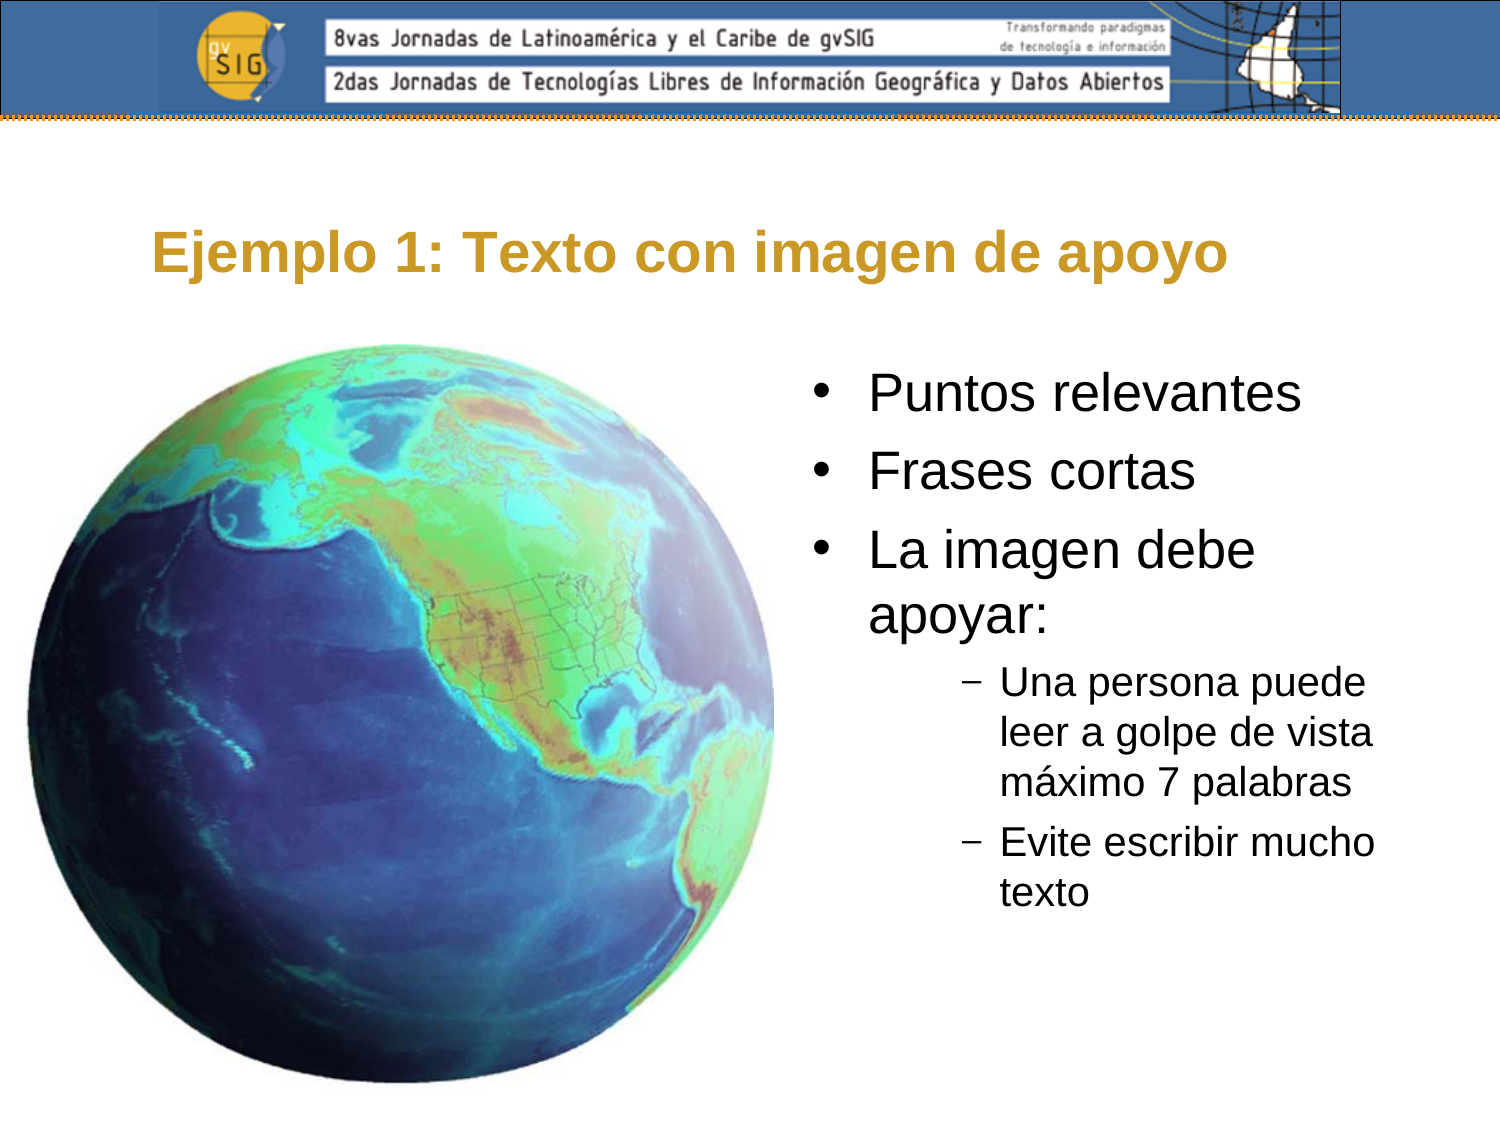

# Ejemplo 1: Texto con imagen de apoyo
Puntos relevantes
Frases cortas
La imagen debe apoyar:
Una persona puede leer a golpe de vista máximo 7 palabras
Evite escribir mucho texto